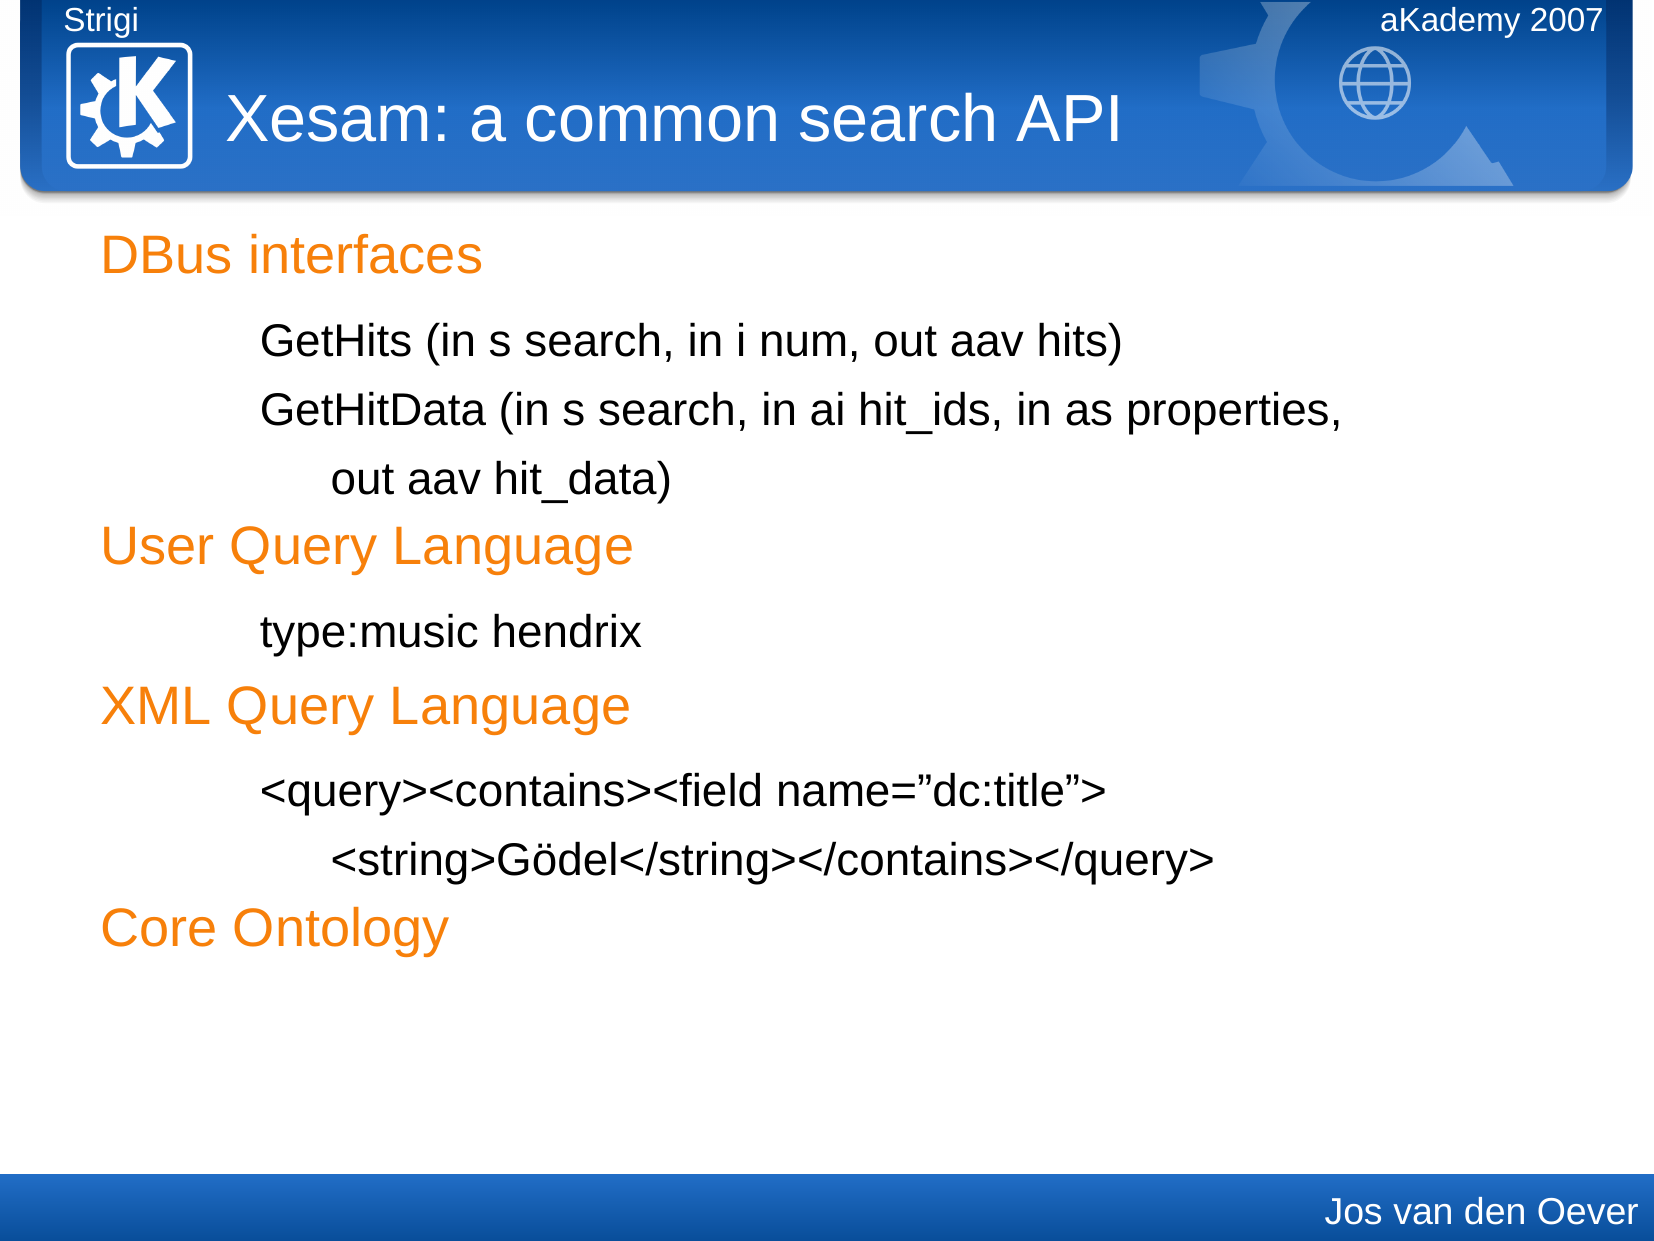

# Xesam: a common search API
DBus interfaces
GetHits (in s search, in i num, out aav hits)
GetHitData (in s search, in ai hit_ids, in as properties,
out aav hit_data)
User Query Language
type:music hendrix
XML Query Language
<query><contains><field name=”dc:title”>
<string>Gödel</string></contains></query>
Core Ontology